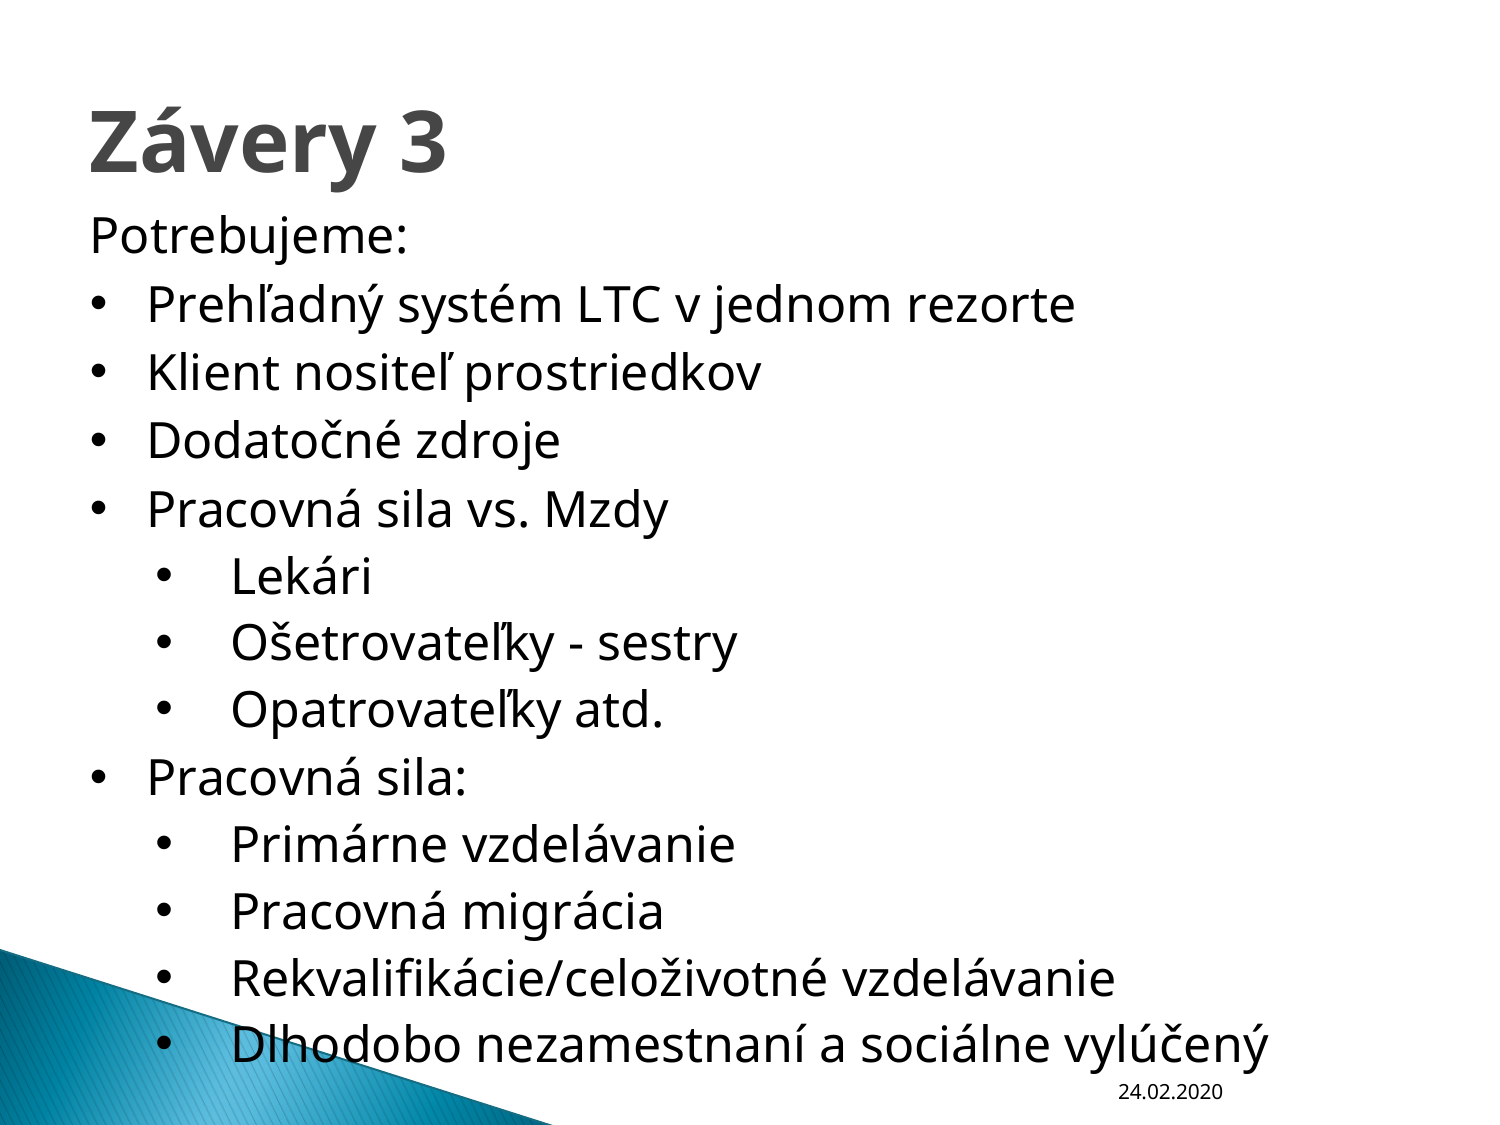

# Závery 3
Potrebujeme:
Prehľadný systém LTC v jednom rezorte
Klient nositeľ prostriedkov
Dodatočné zdroje
Pracovná sila vs. Mzdy
Lekári
Ošetrovateľky - sestry
Opatrovateľky atd.
Pracovná sila:
Primárne vzdelávanie
Pracovná migrácia
Rekvalifikácie/celoživotné vzdelávanie
Dlhodobo nezamestnaní a sociálne vylúčený
24.02.2020